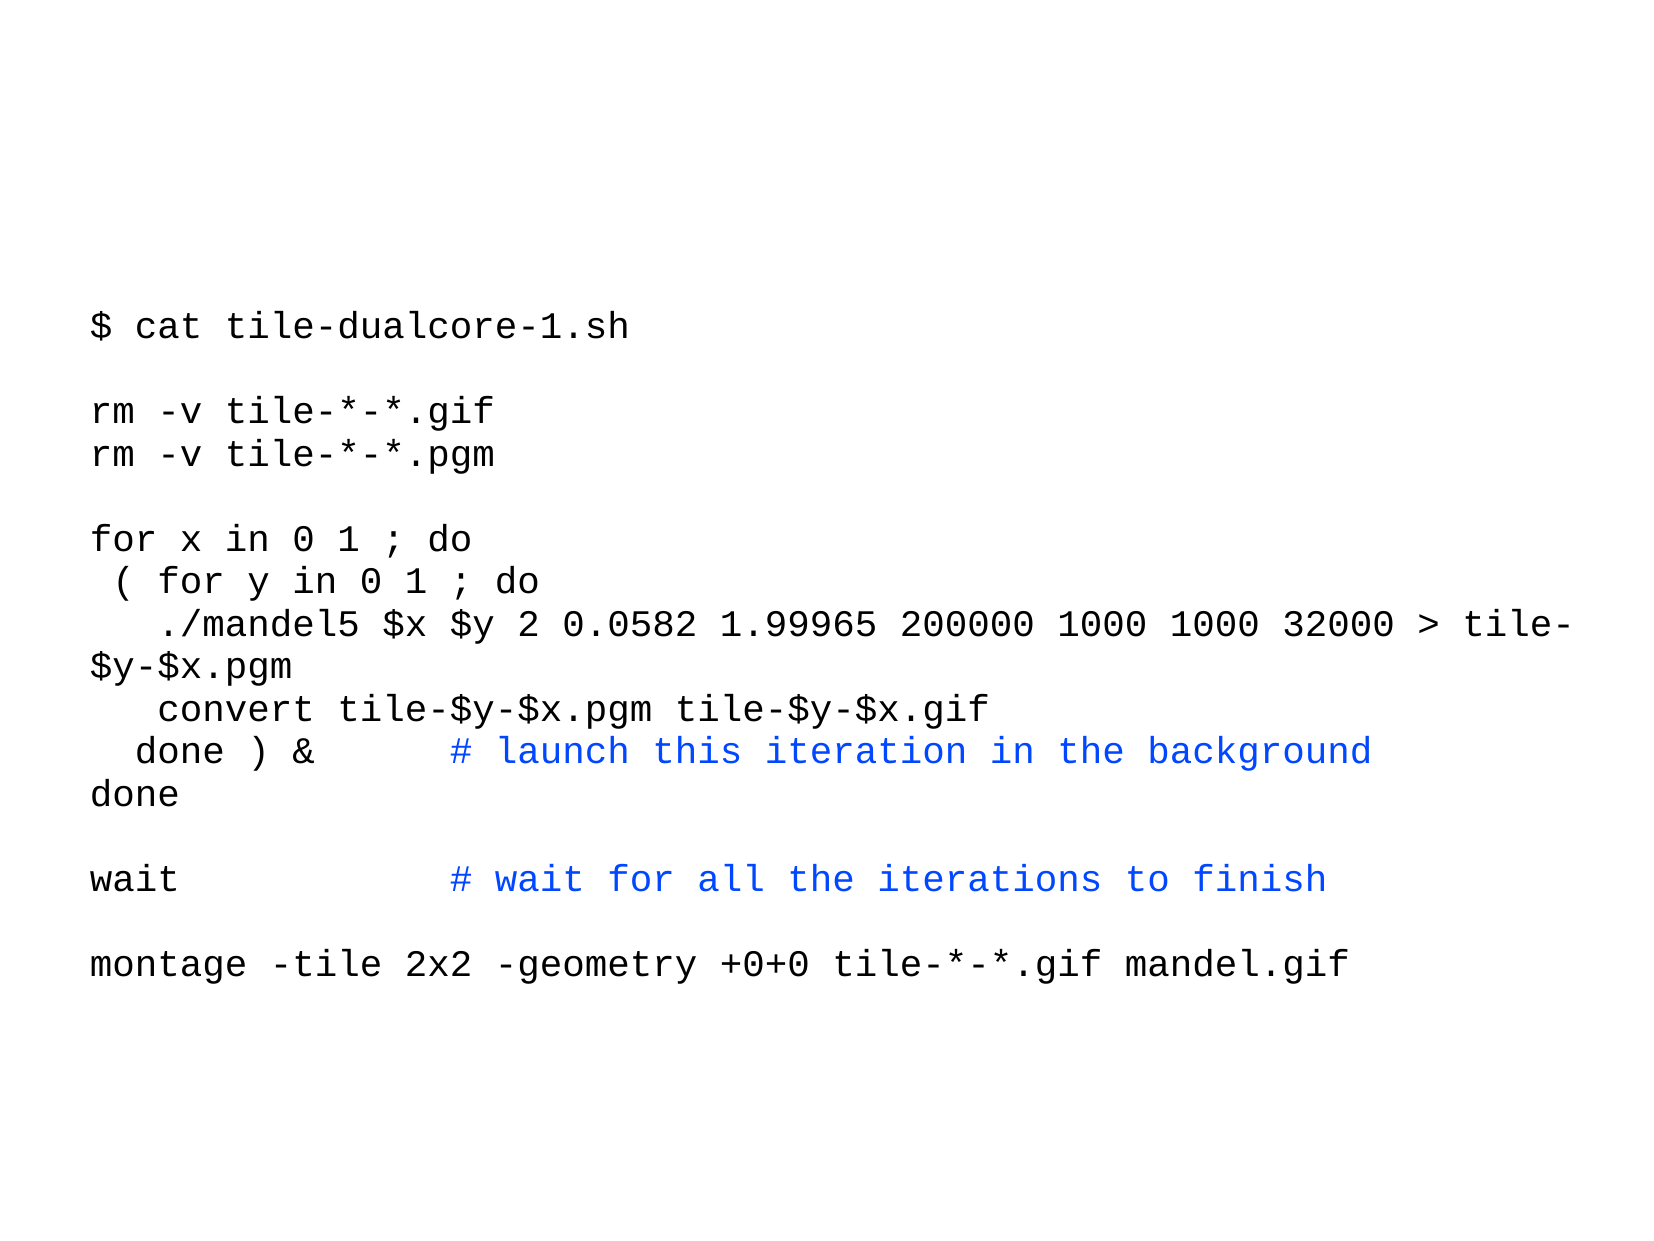

#
$ cat tile-dualcore-1.sh
rm -v tile-*-*.gif
rm -v tile-*-*.pgm
for x in 0 1 ; do
 ( for y in 0 1 ; do
 ./mandel5 $x $y 2 0.0582 1.99965 200000 1000 1000 32000 > tile-$y-$x.pgm
 convert tile-$y-$x.pgm tile-$y-$x.gif
 done ) & # launch this iteration in the background
done
wait # wait for all the iterations to finish
montage -tile 2x2 -geometry +0+0 tile-*-*.gif mandel.gif